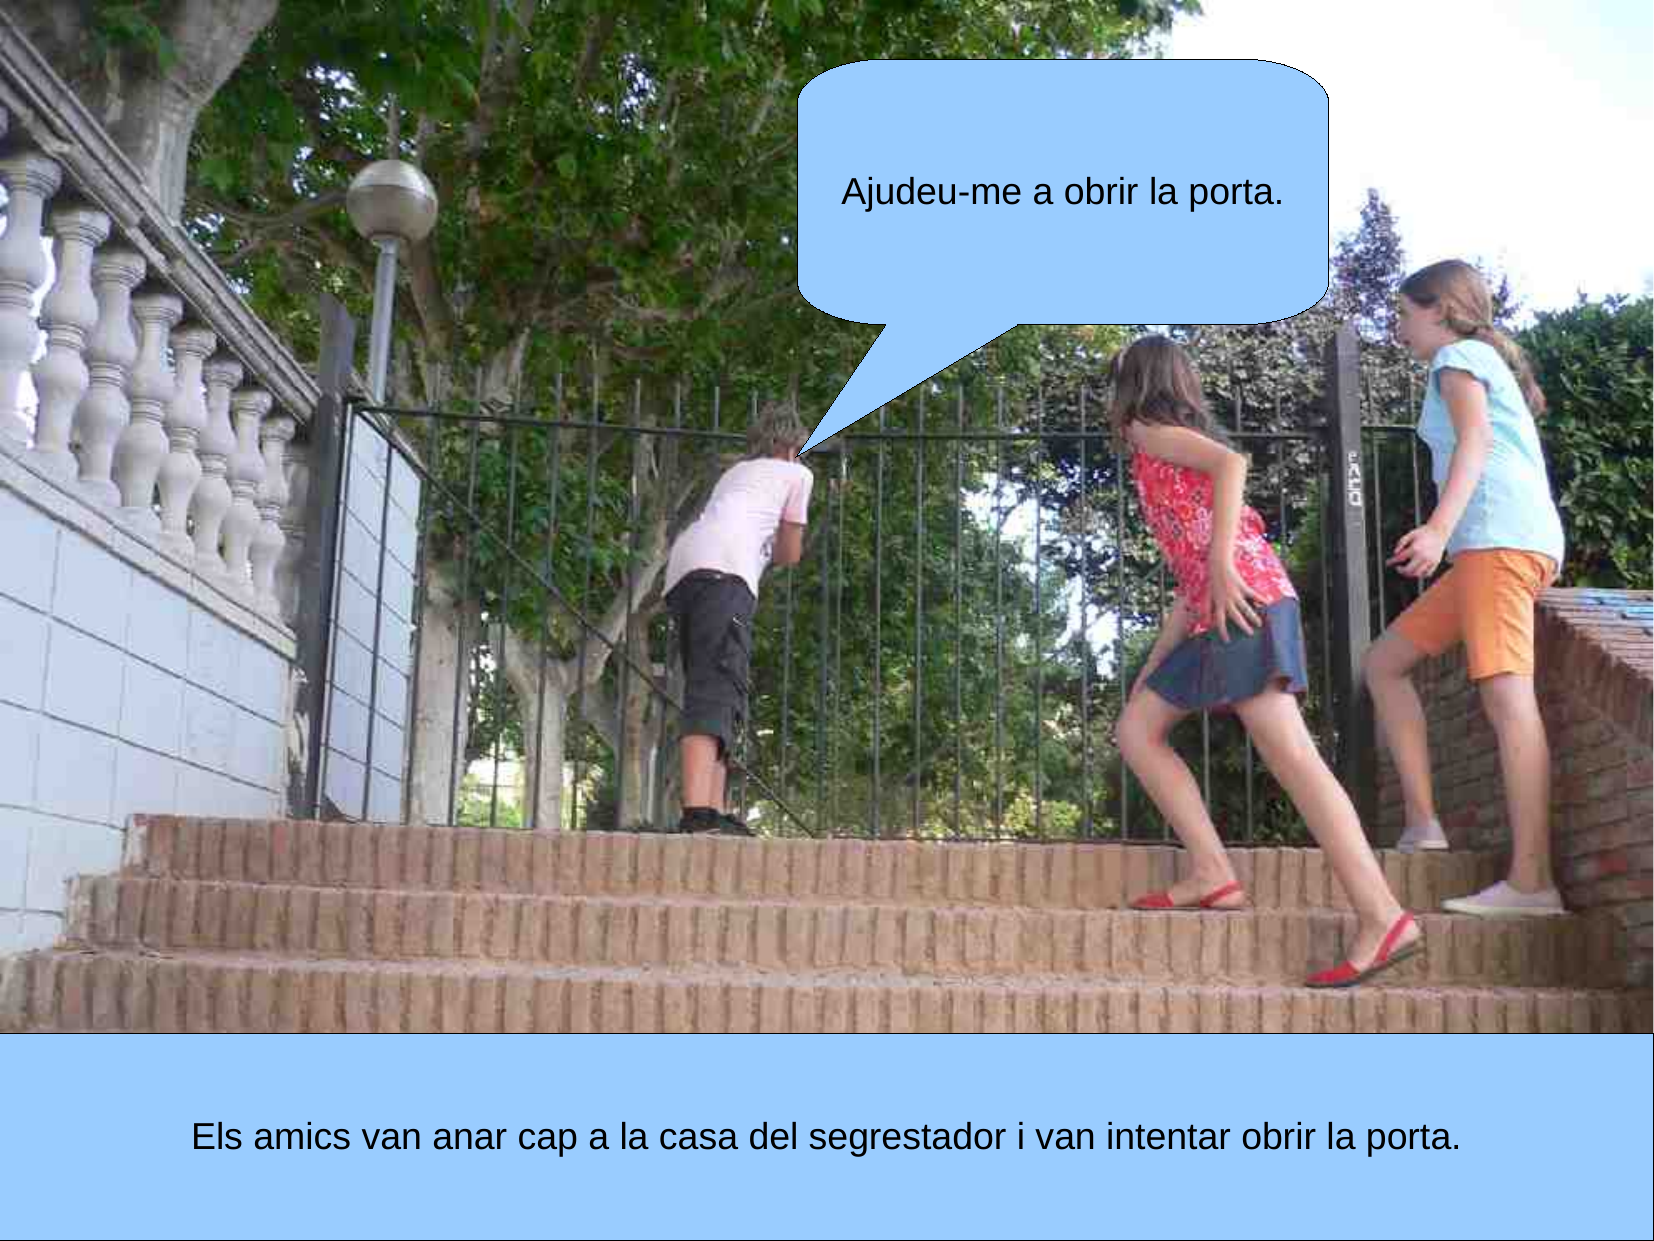

Ajudeu-me a obrir la porta.
Els amics van anar cap a la casa del segrestador i van intentar obrir la porta.